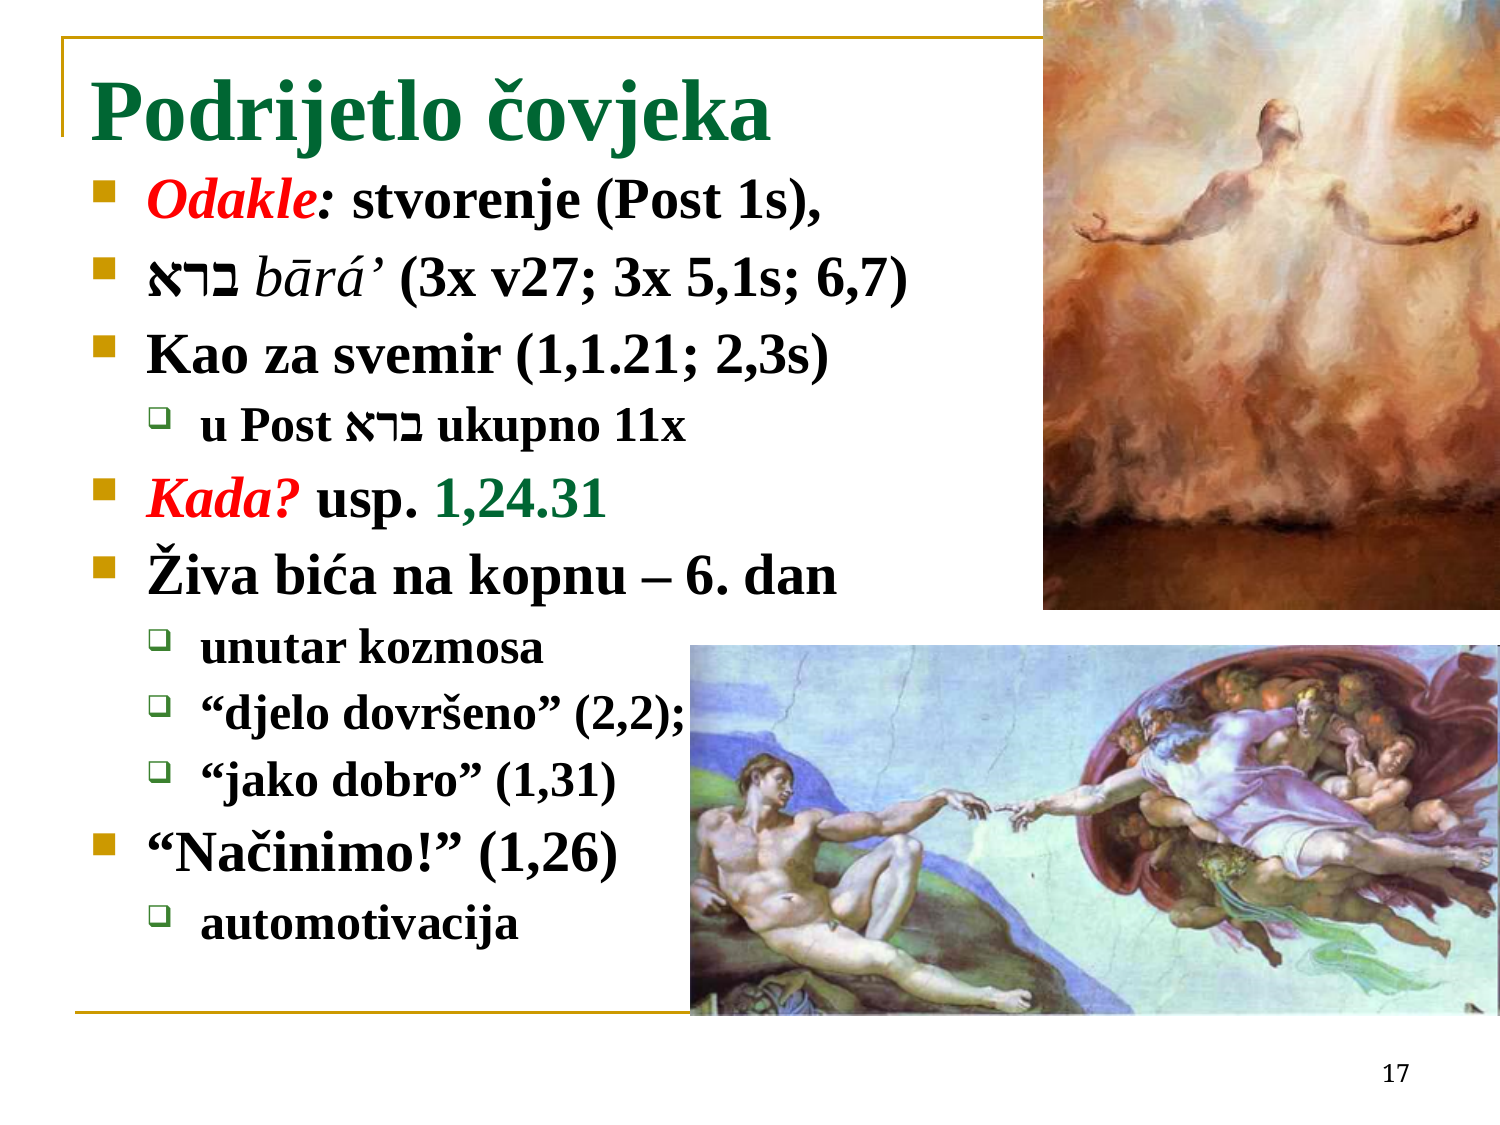

# Podrijetlo čovjeka
Odakle: stvorenje (Post 1s),
ברא bārá’ (3x v27; 3x 5,1s; 6,7)
Kao za svemir (1,1.21; 2,3s)
u Post ברא ukupno 11x
Kada? usp. 1,24.31
Živa bića na kopnu – 6. dan
unutar kozmosa
“djelo dovršeno” (2,2);
“jako dobro” (1,31)
“Načinimo!” (1,26)
automotivacija